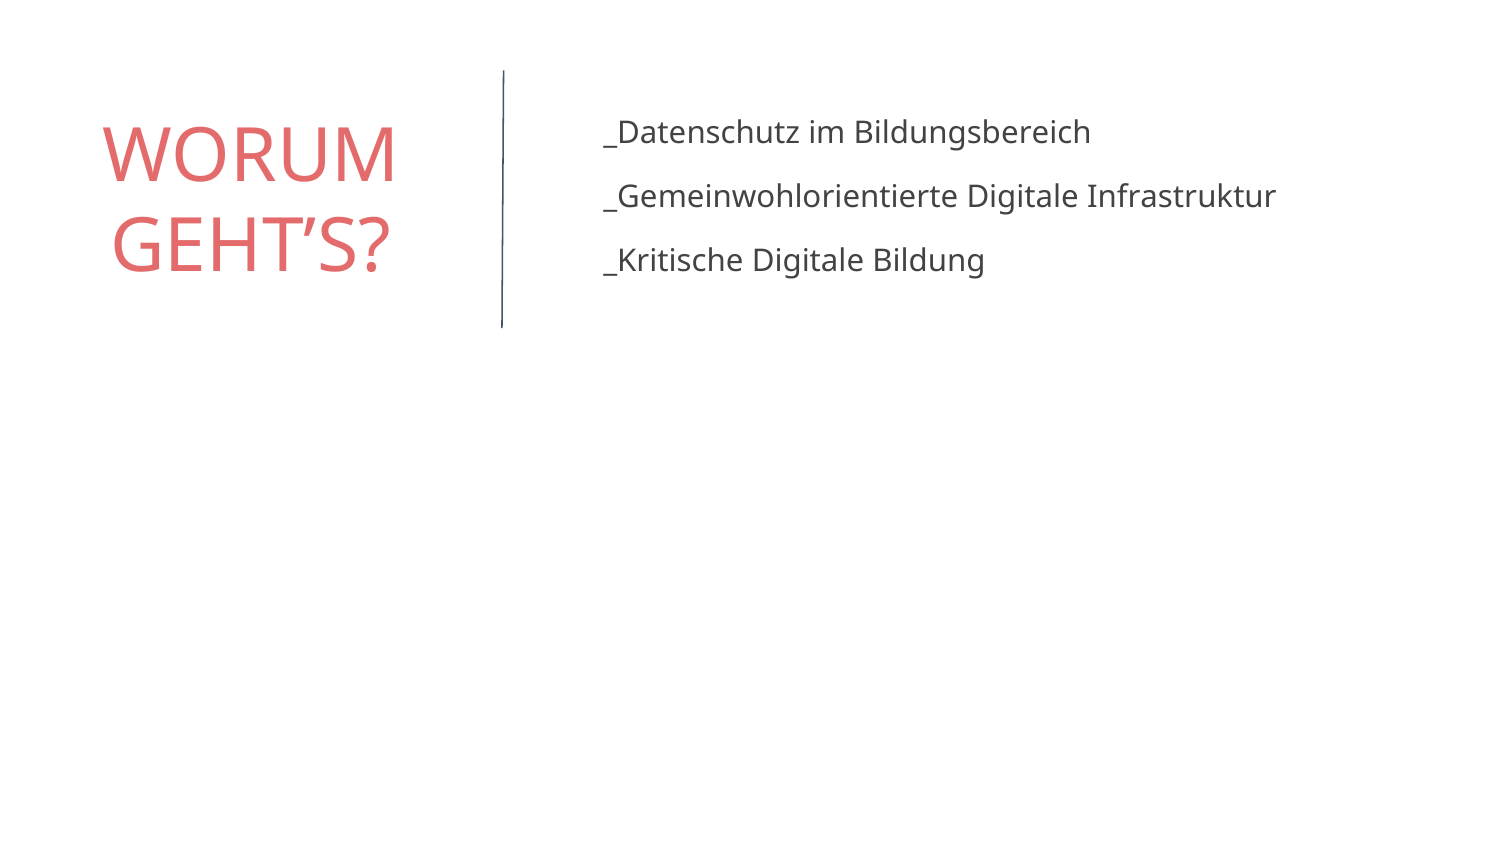

WORUM GEHT’S?
_Datenschutz im Bildungsbereich
_Gemeinwohlorientierte Digitale Infrastruktur
_Kritische Digitale Bildung